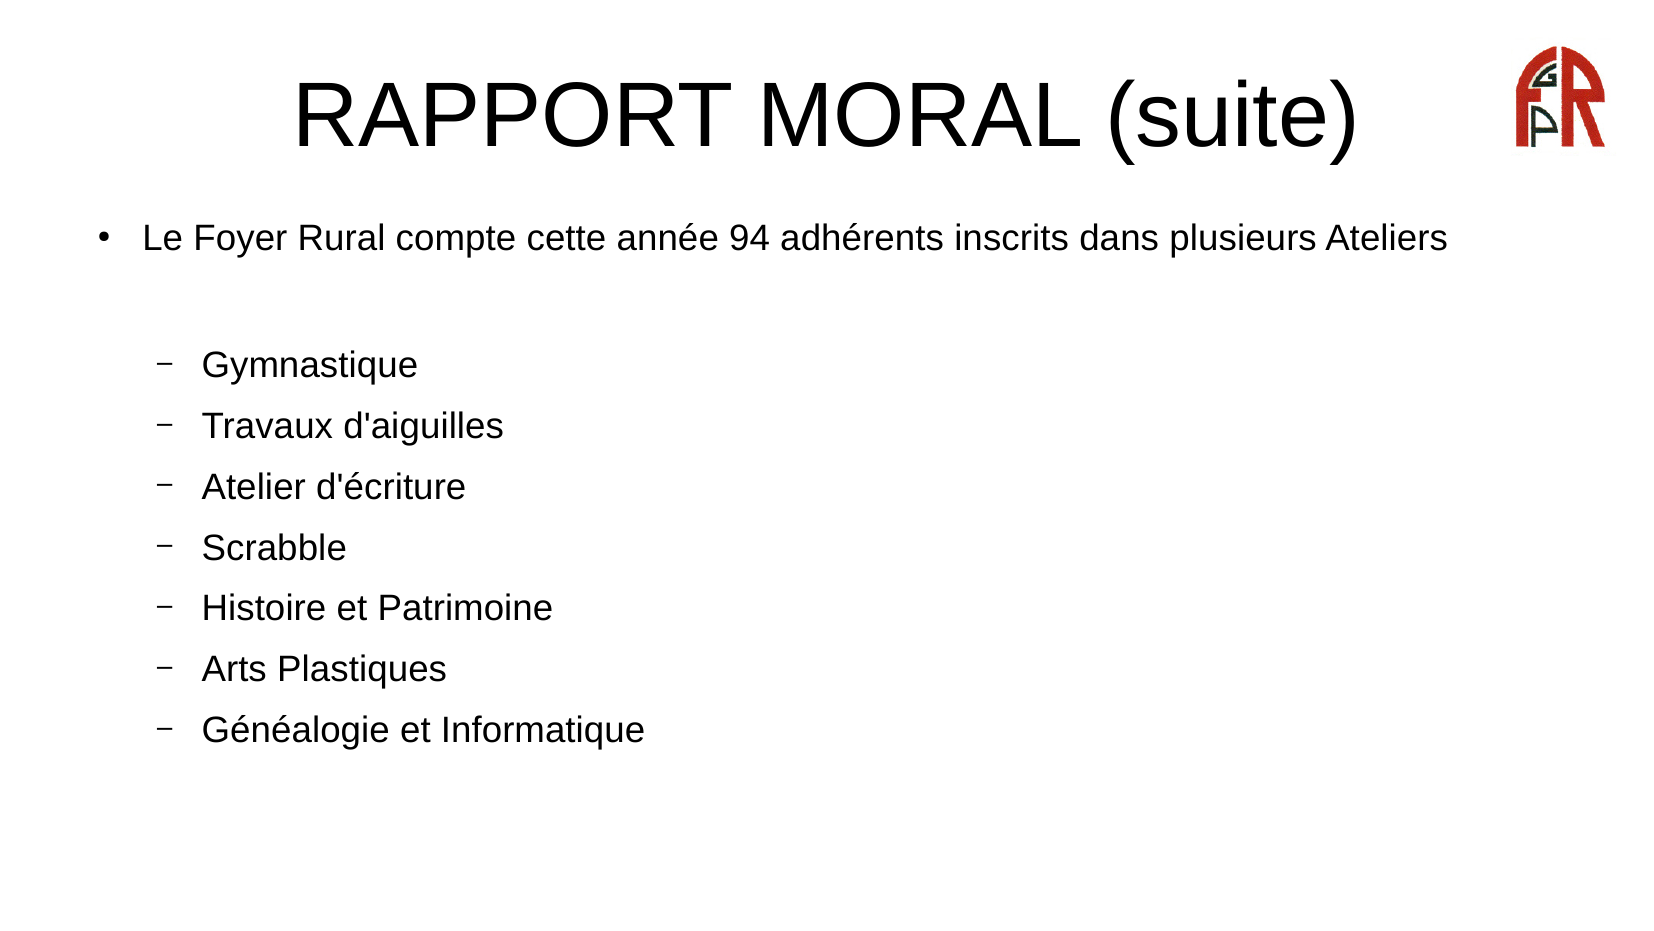

# RAPPORT MORAL (suite)
Le Foyer Rural compte cette année 94 adhérents inscrits dans plusieurs Ateliers
Gymnastique
Travaux d'aiguilles
Atelier d'écriture
Scrabble
Histoire et Patrimoine
Arts Plastiques
Généalogie et Informatique